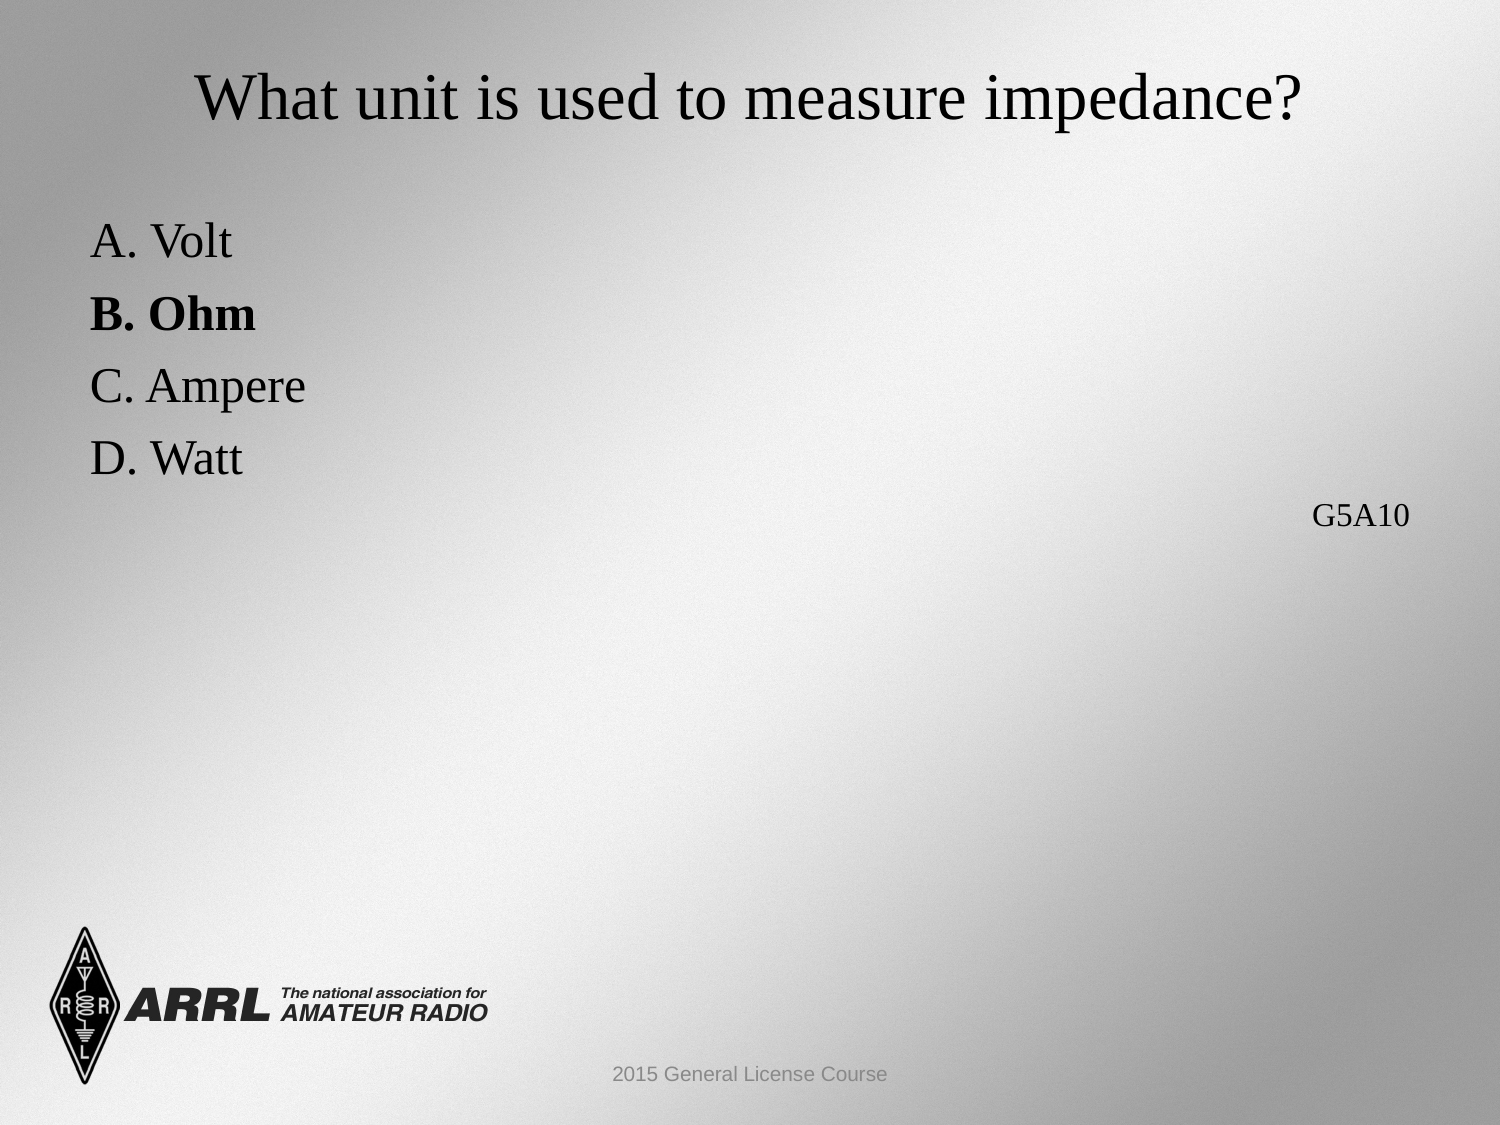

What unit is used to measure impedance?
# A. Volt
B. Ohm
C. Ampere
D. Watt
 G5A10
2015 General License Course